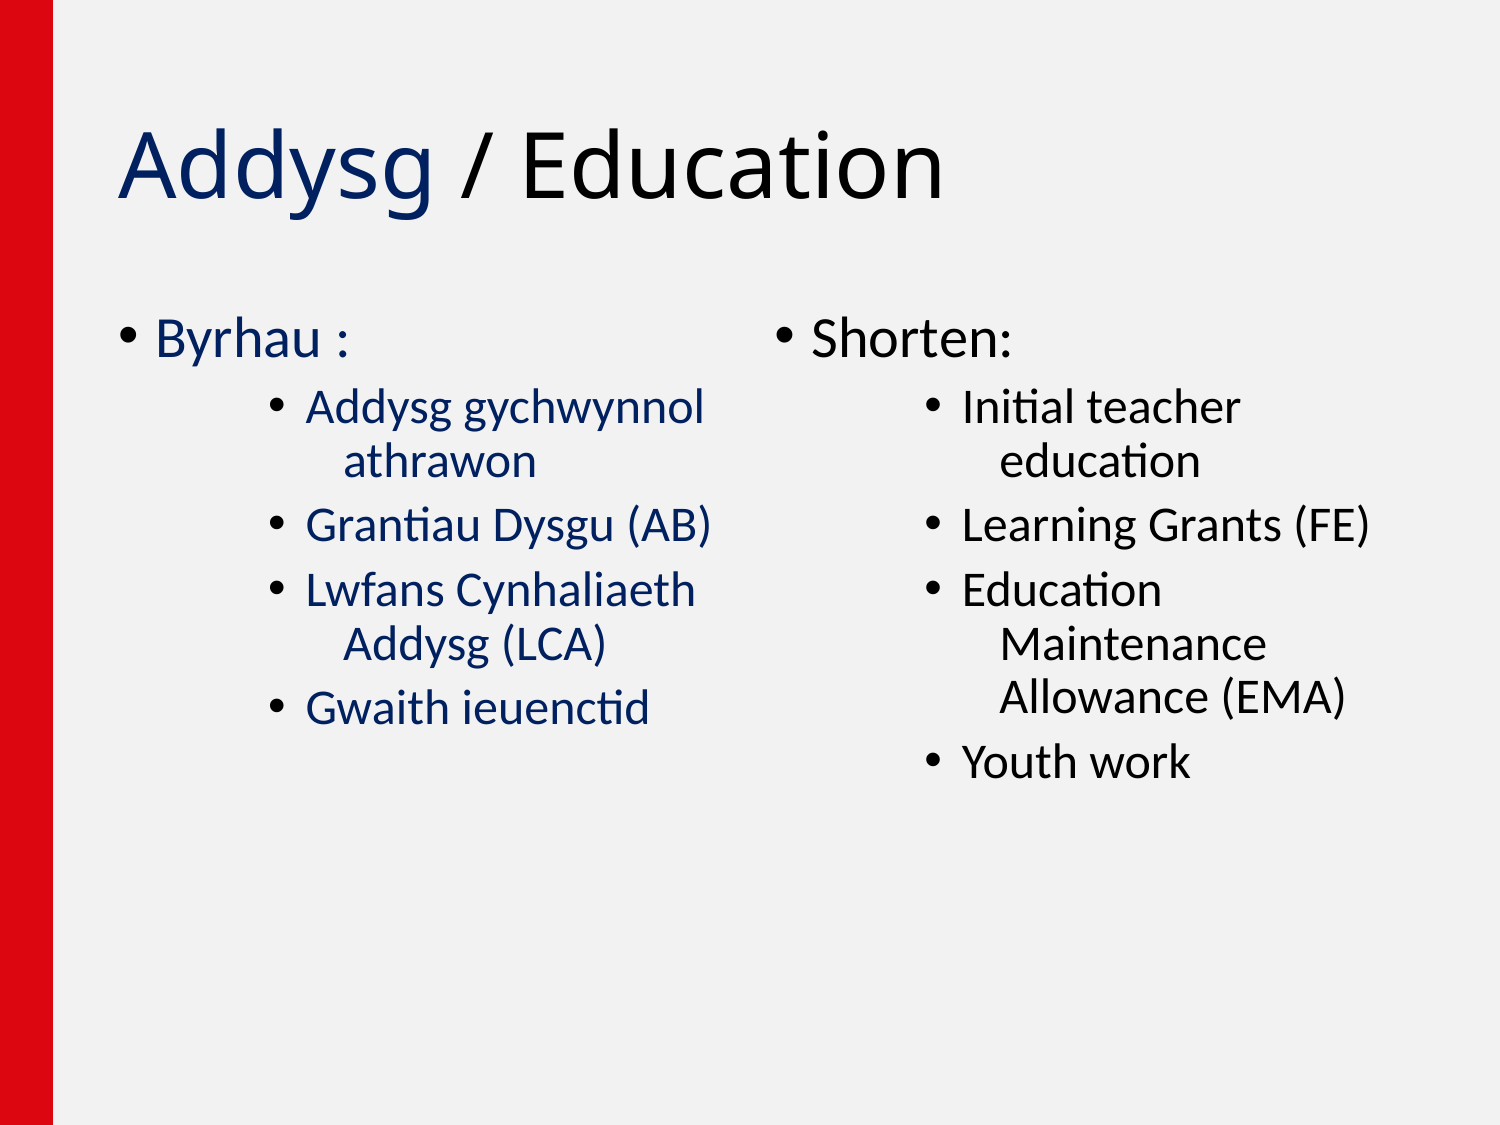

Addysg / Education
Byrhau :
Addysg gychwynnol athrawon
Grantiau Dysgu (AB)
Lwfans Cynhaliaeth Addysg (LCA)
Gwaith ieuenctid
# Shorten:
Initial teacher education
Learning Grants (FE)
Education Maintenance Allowance (EMA)
Youth work